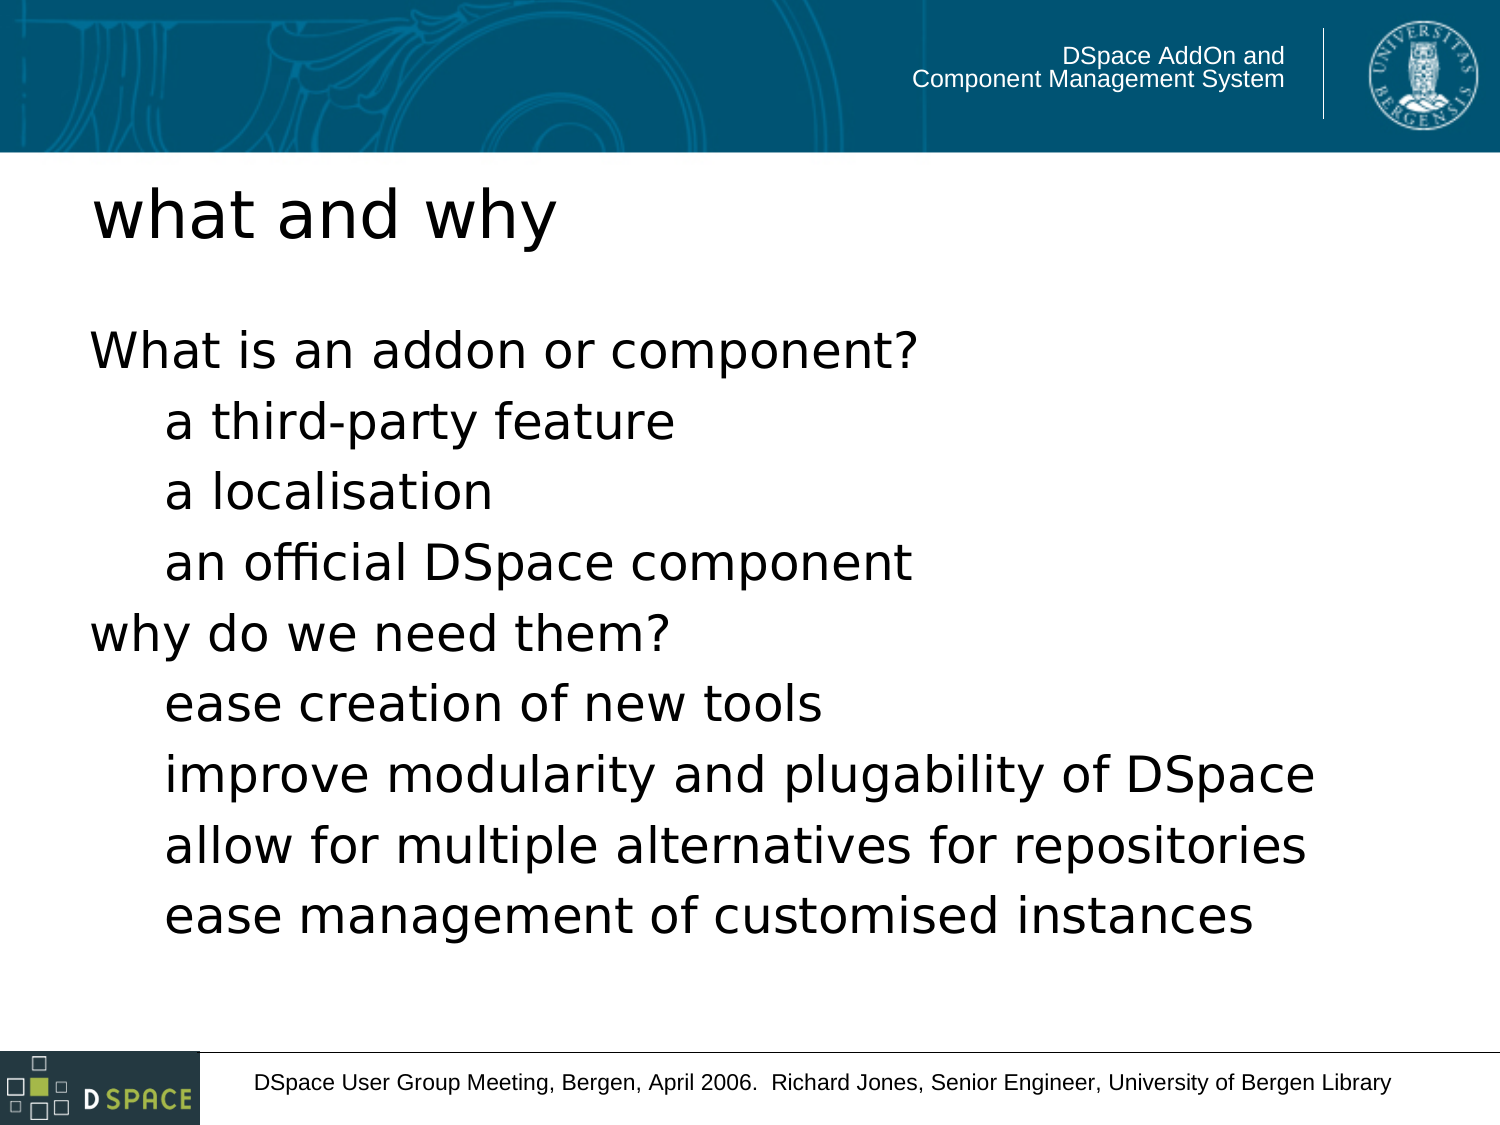

# what and why
What is an addon or component?
a third-party feature
a localisation
an official DSpace component
why do we need them?
ease creation of new tools
improve modularity and plugability of DSpace
allow for multiple alternatives for repositories
ease management of customised instances